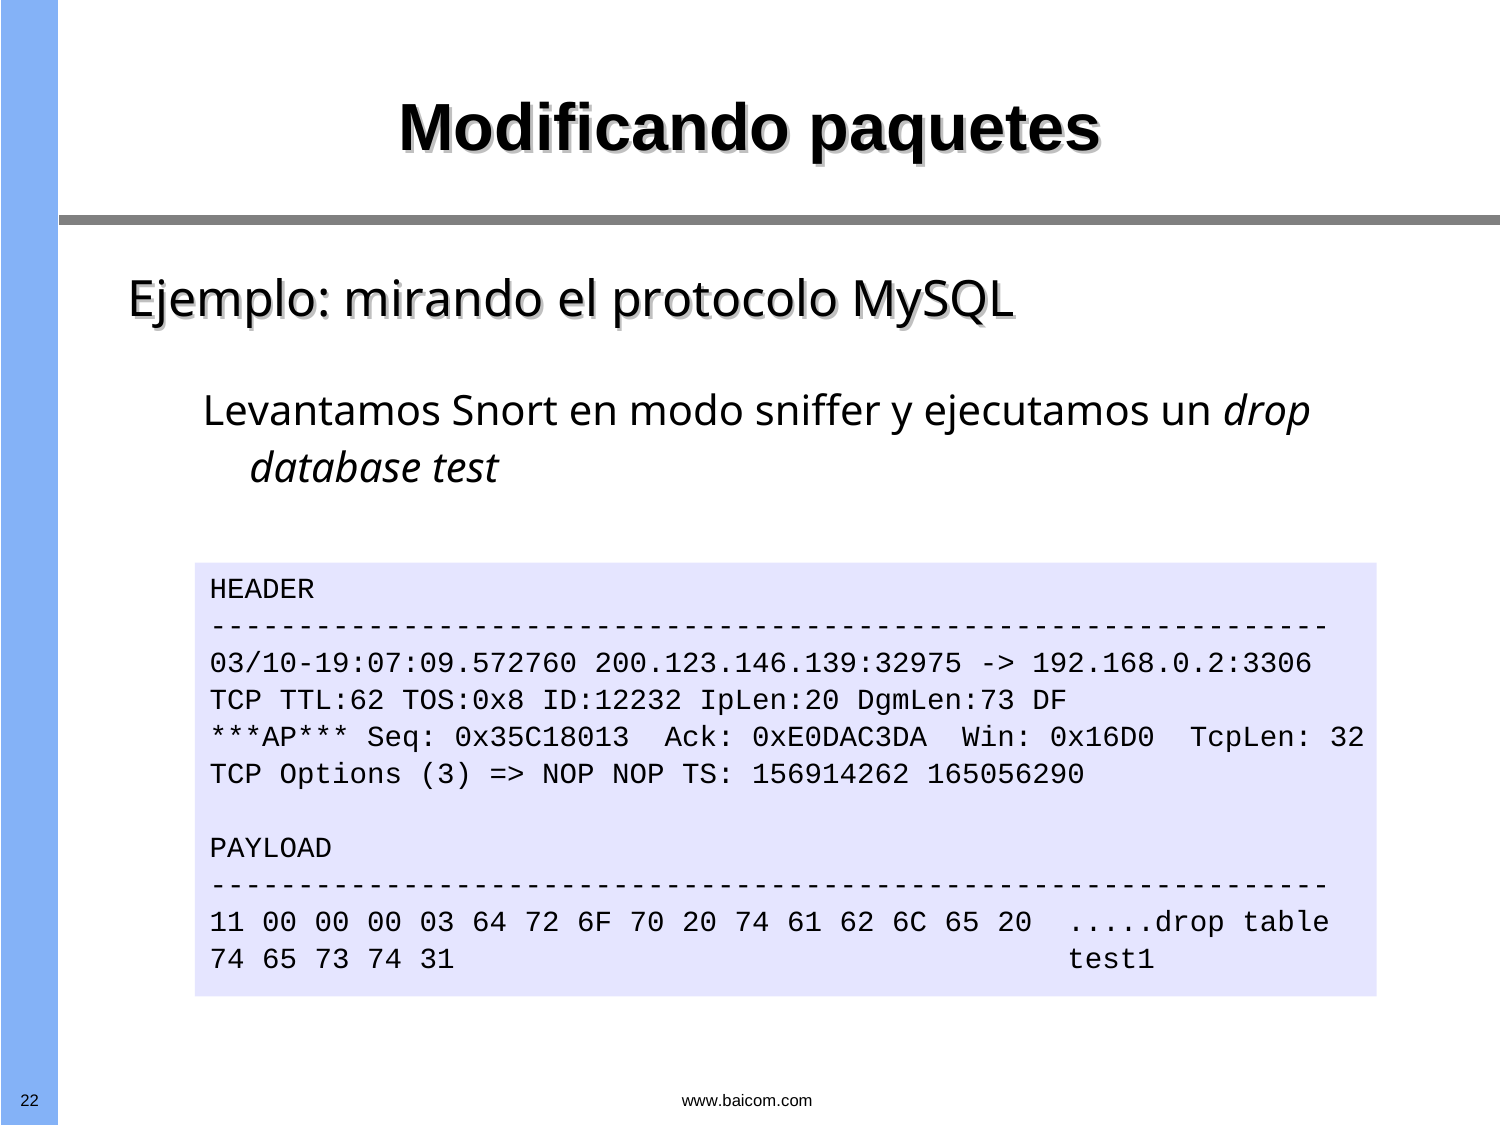

Modificando paquetes
# Ejemplo: mirando el protocolo MySQL
Levantamos Snort en modo sniffer y ejecutamos un drop database test
HEADER
----------------------------------------------------------------
03/10-19:07:09.572760 200.123.146.139:32975 -> 192.168.0.2:3306
TCP TTL:62 TOS:0x8 ID:12232 IpLen:20 DgmLen:73 DF
***AP*** Seq: 0x35C18013 Ack: 0xE0DAC3DA Win: 0x16D0 TcpLen: 32
TCP Options (3) => NOP NOP TS: 156914262 165056290
PAYLOAD
----------------------------------------------------------------
11 00 00 00 03 64 72 6F 70 20 74 61 62 6C 65 20 .....drop table
74 65 73 74 31 test1
22
www.baicom.com